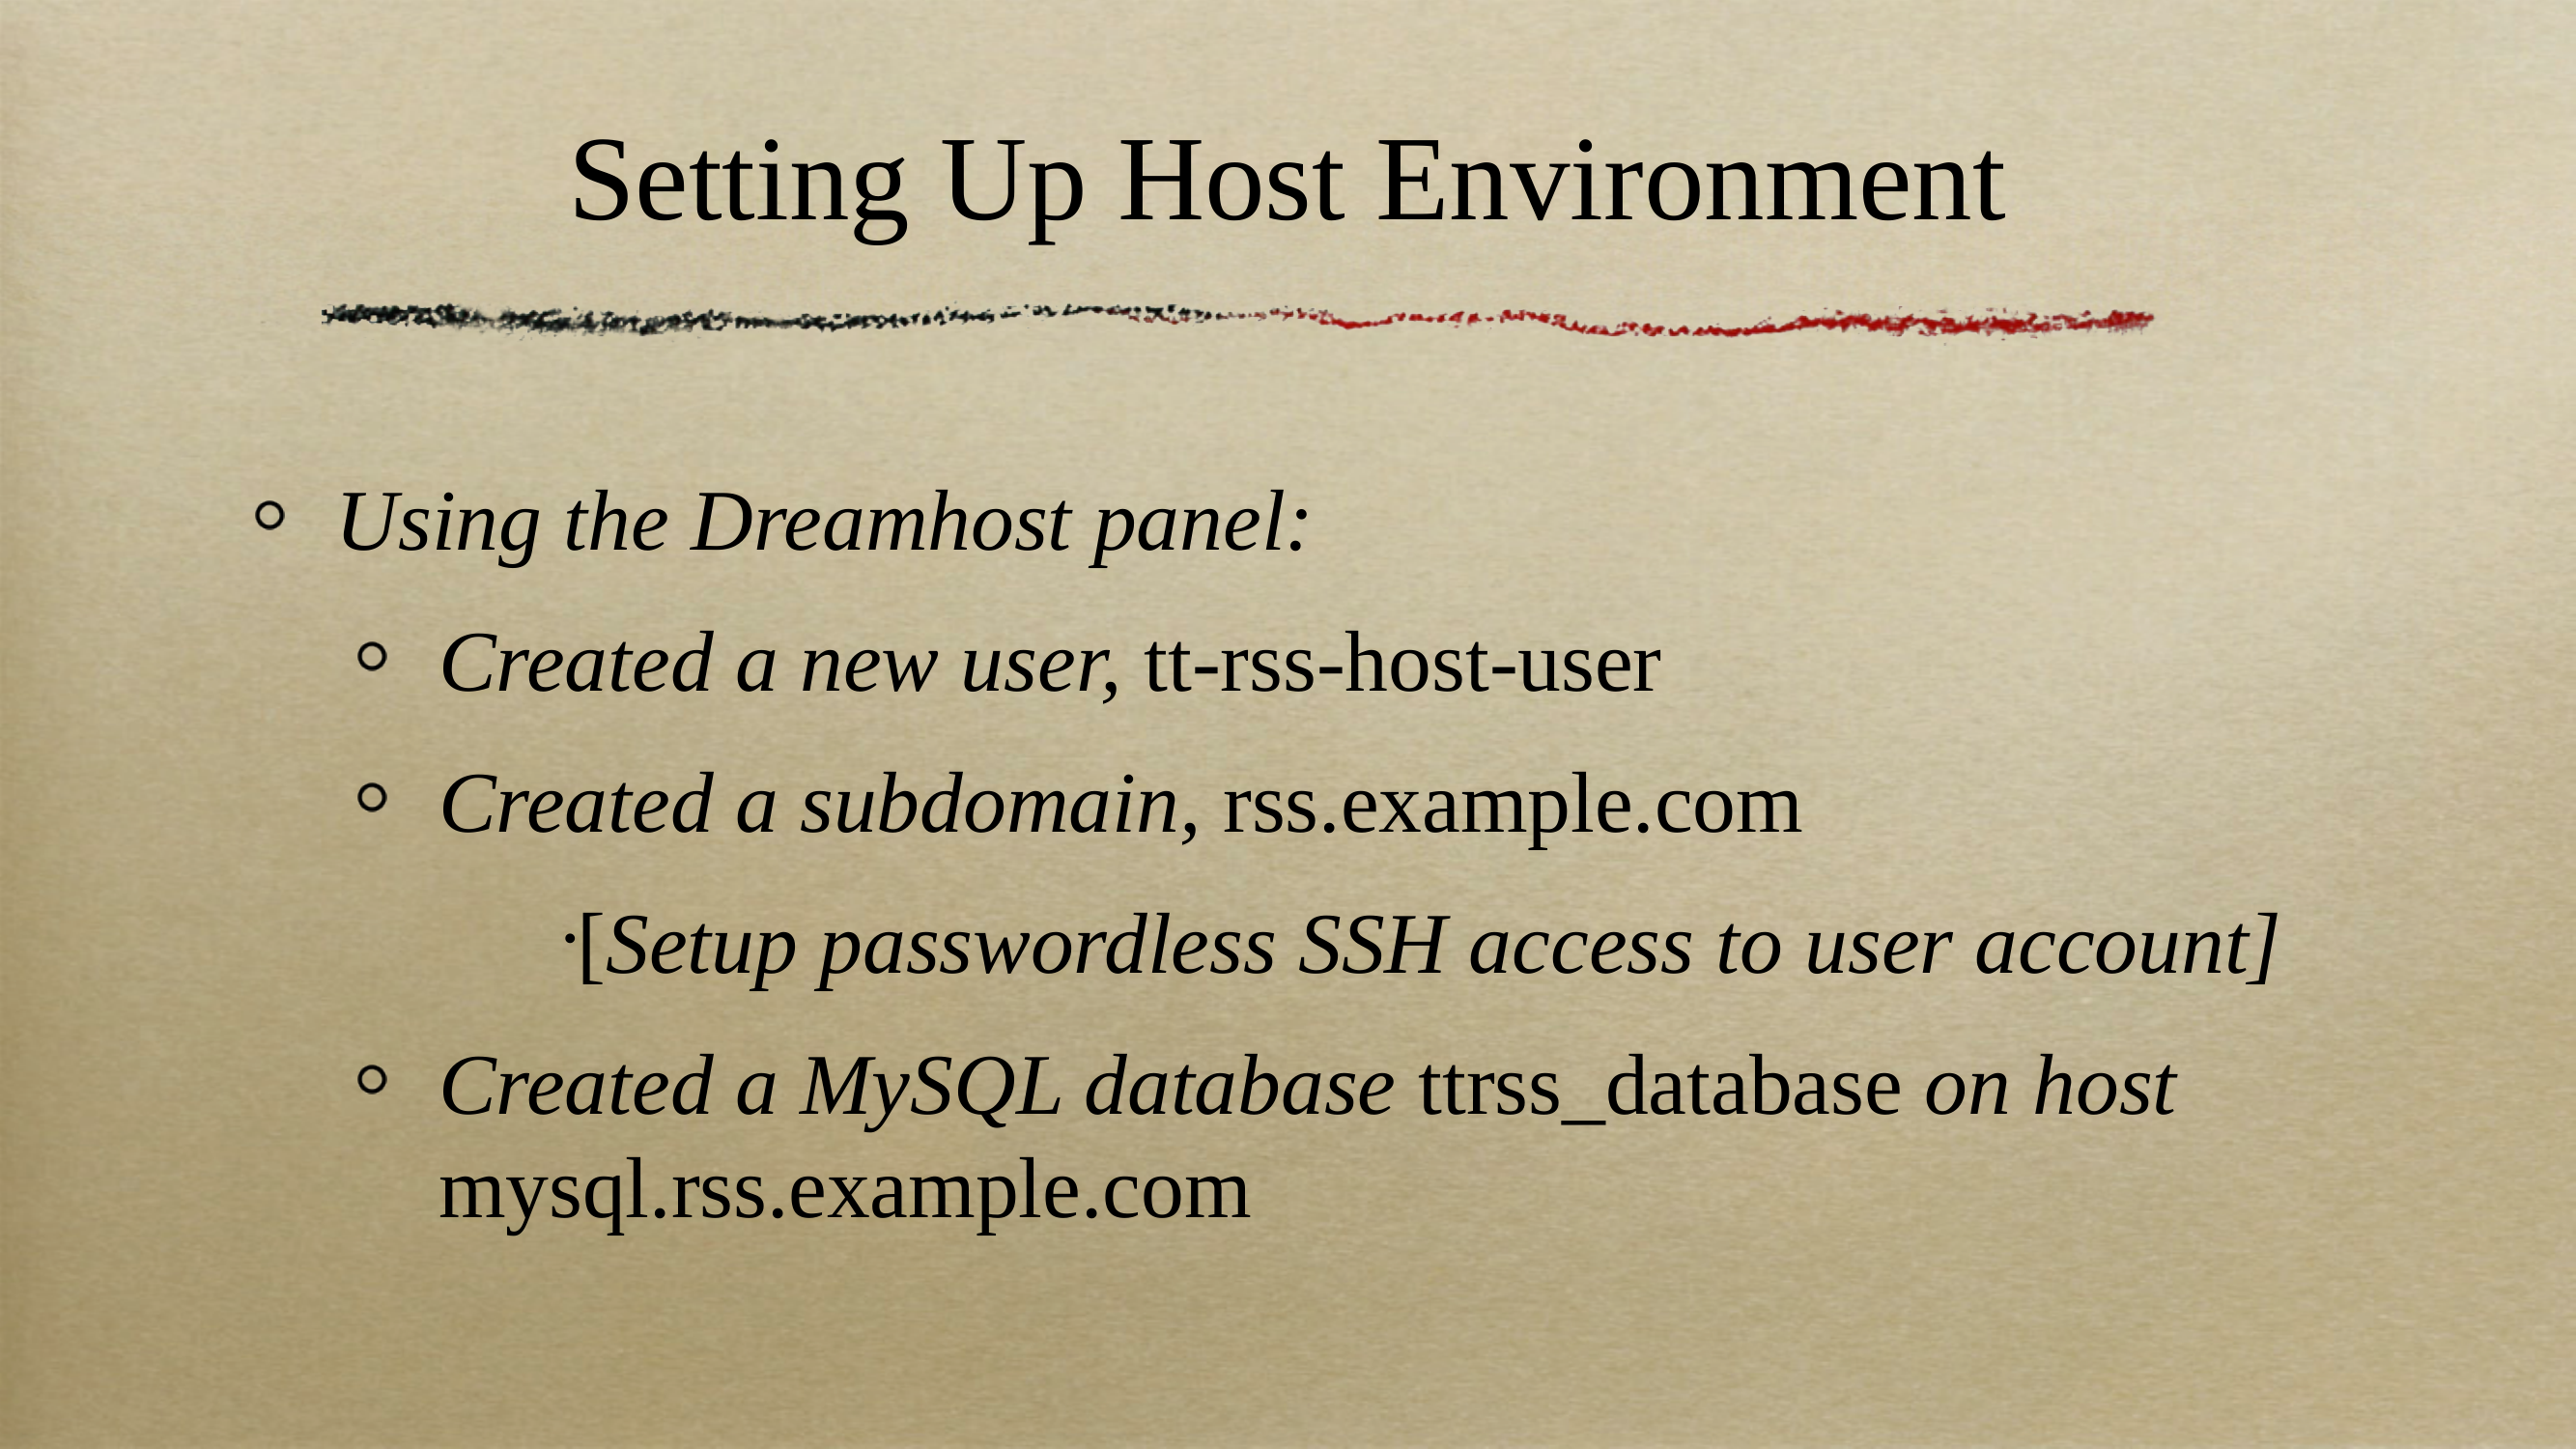

# Setting Up Host Environment
Using the Dreamhost panel:
Created a new user, tt-rss-host-user
Created a subdomain, rss.example.com
[Setup passwordless SSH access to user account]
Created a MySQL database ttrss_database on host mysql.rss.example.com